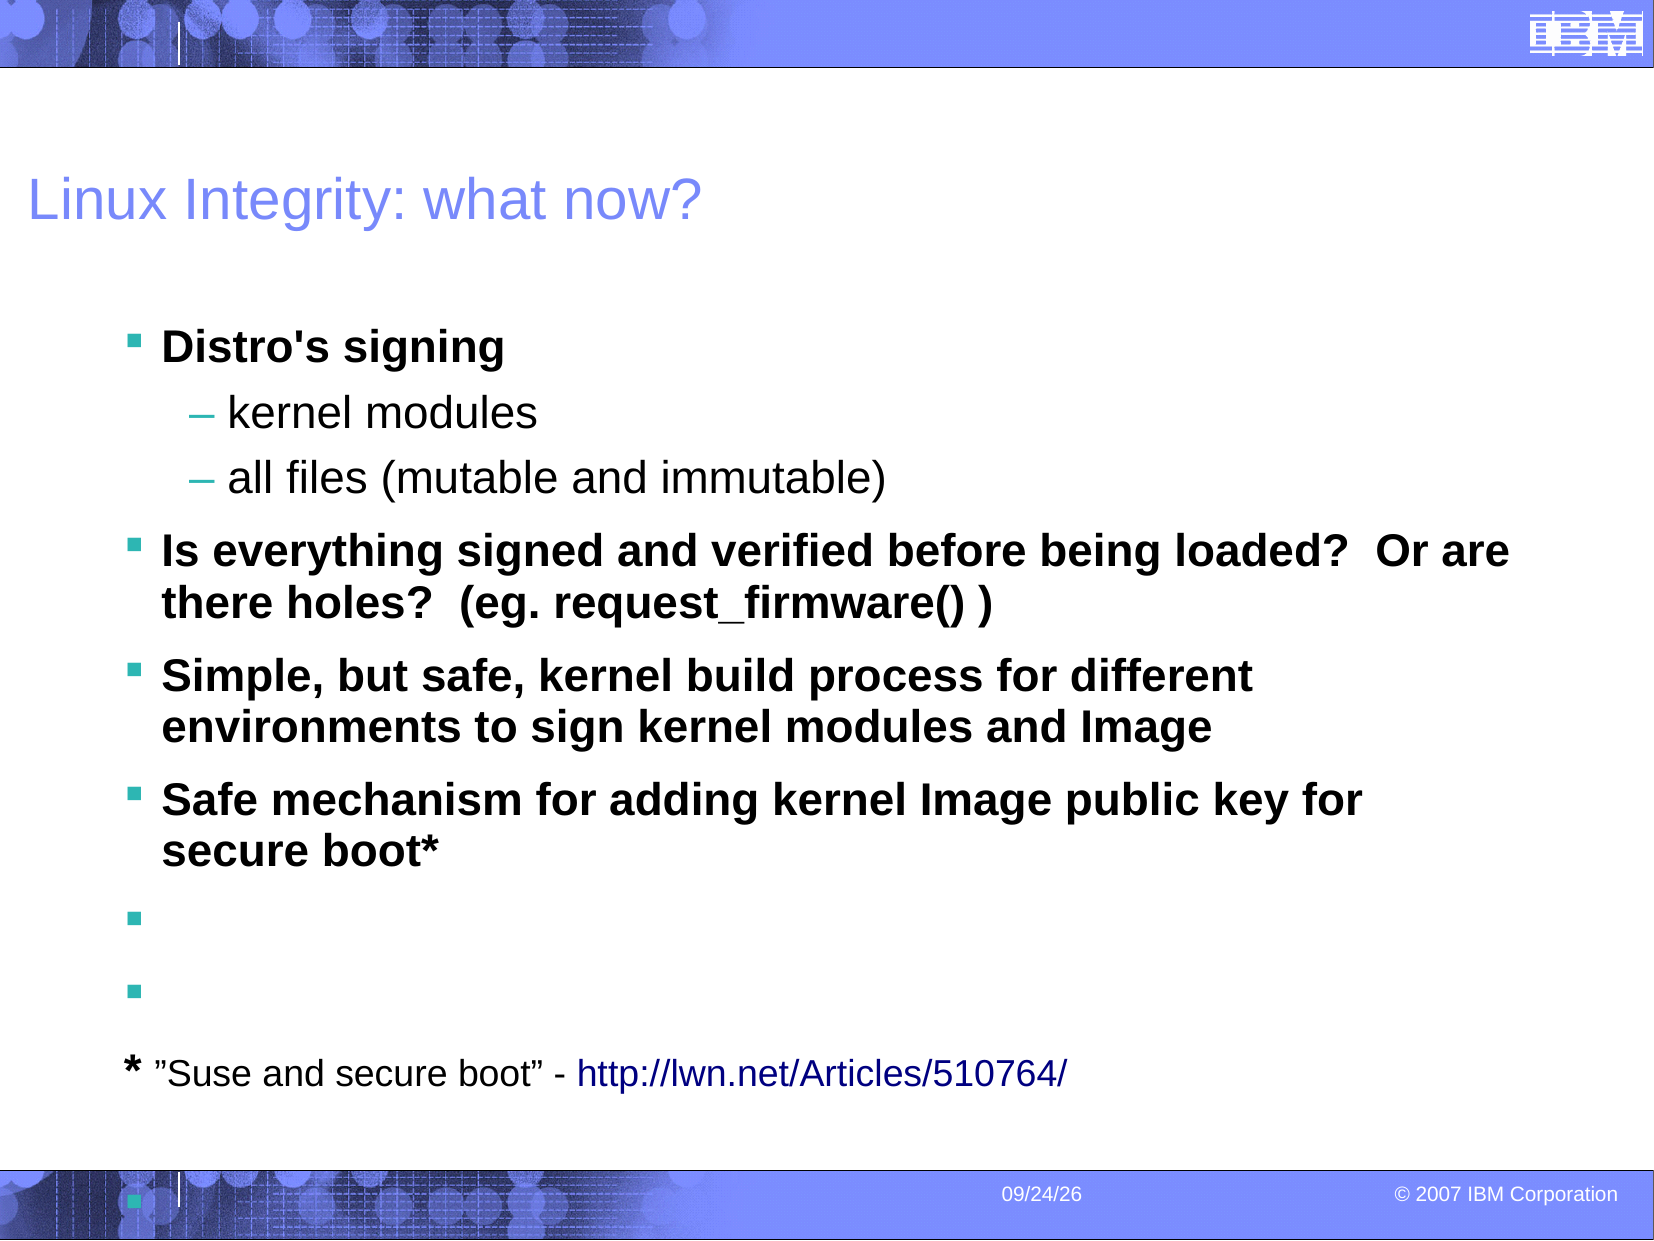

# Linux Integrity: what now?
Distro's signing
kernel modules
all files (mutable and immutable)
Is everything signed and verified before being loaded? Or are there holes? (eg. request_firmware() )
Simple, but safe, kernel build process for different environments to sign kernel modules and Image
Safe mechanism for adding kernel Image public key for secure boot*
* ”Suse and secure boot” - http://lwn.net/Articles/510764/